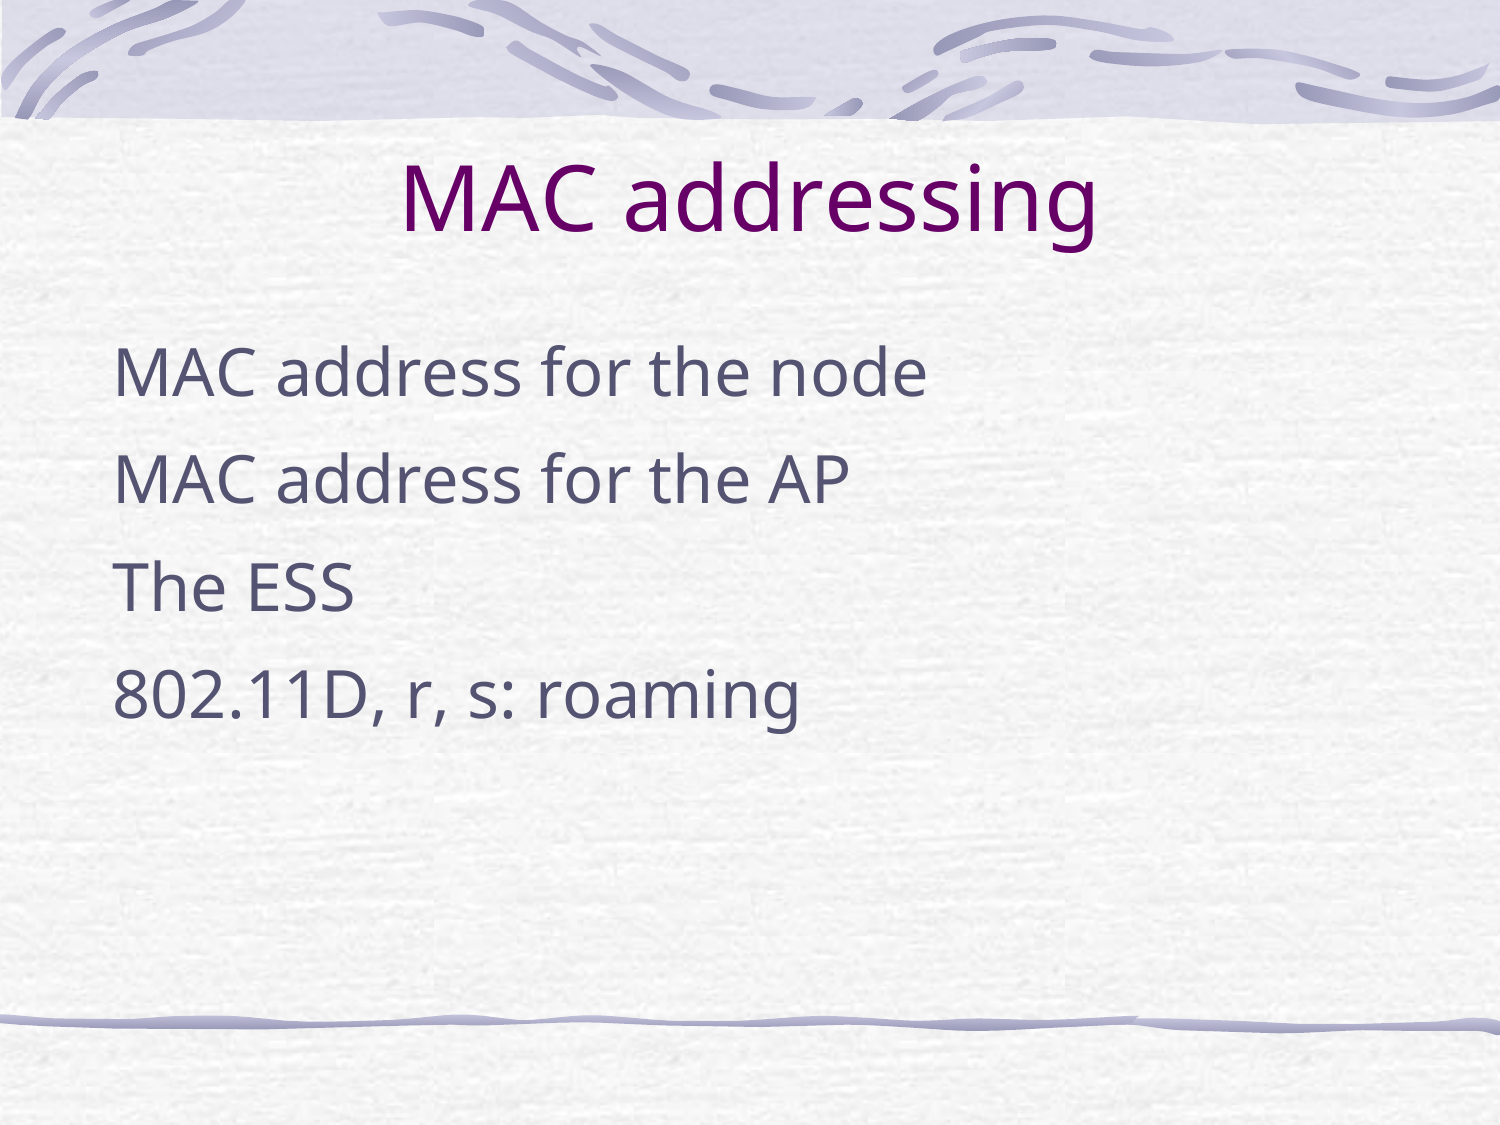

# MAC addressing
MAC address for the node
MAC address for the AP
The ESS
802.11D, r, s: roaming